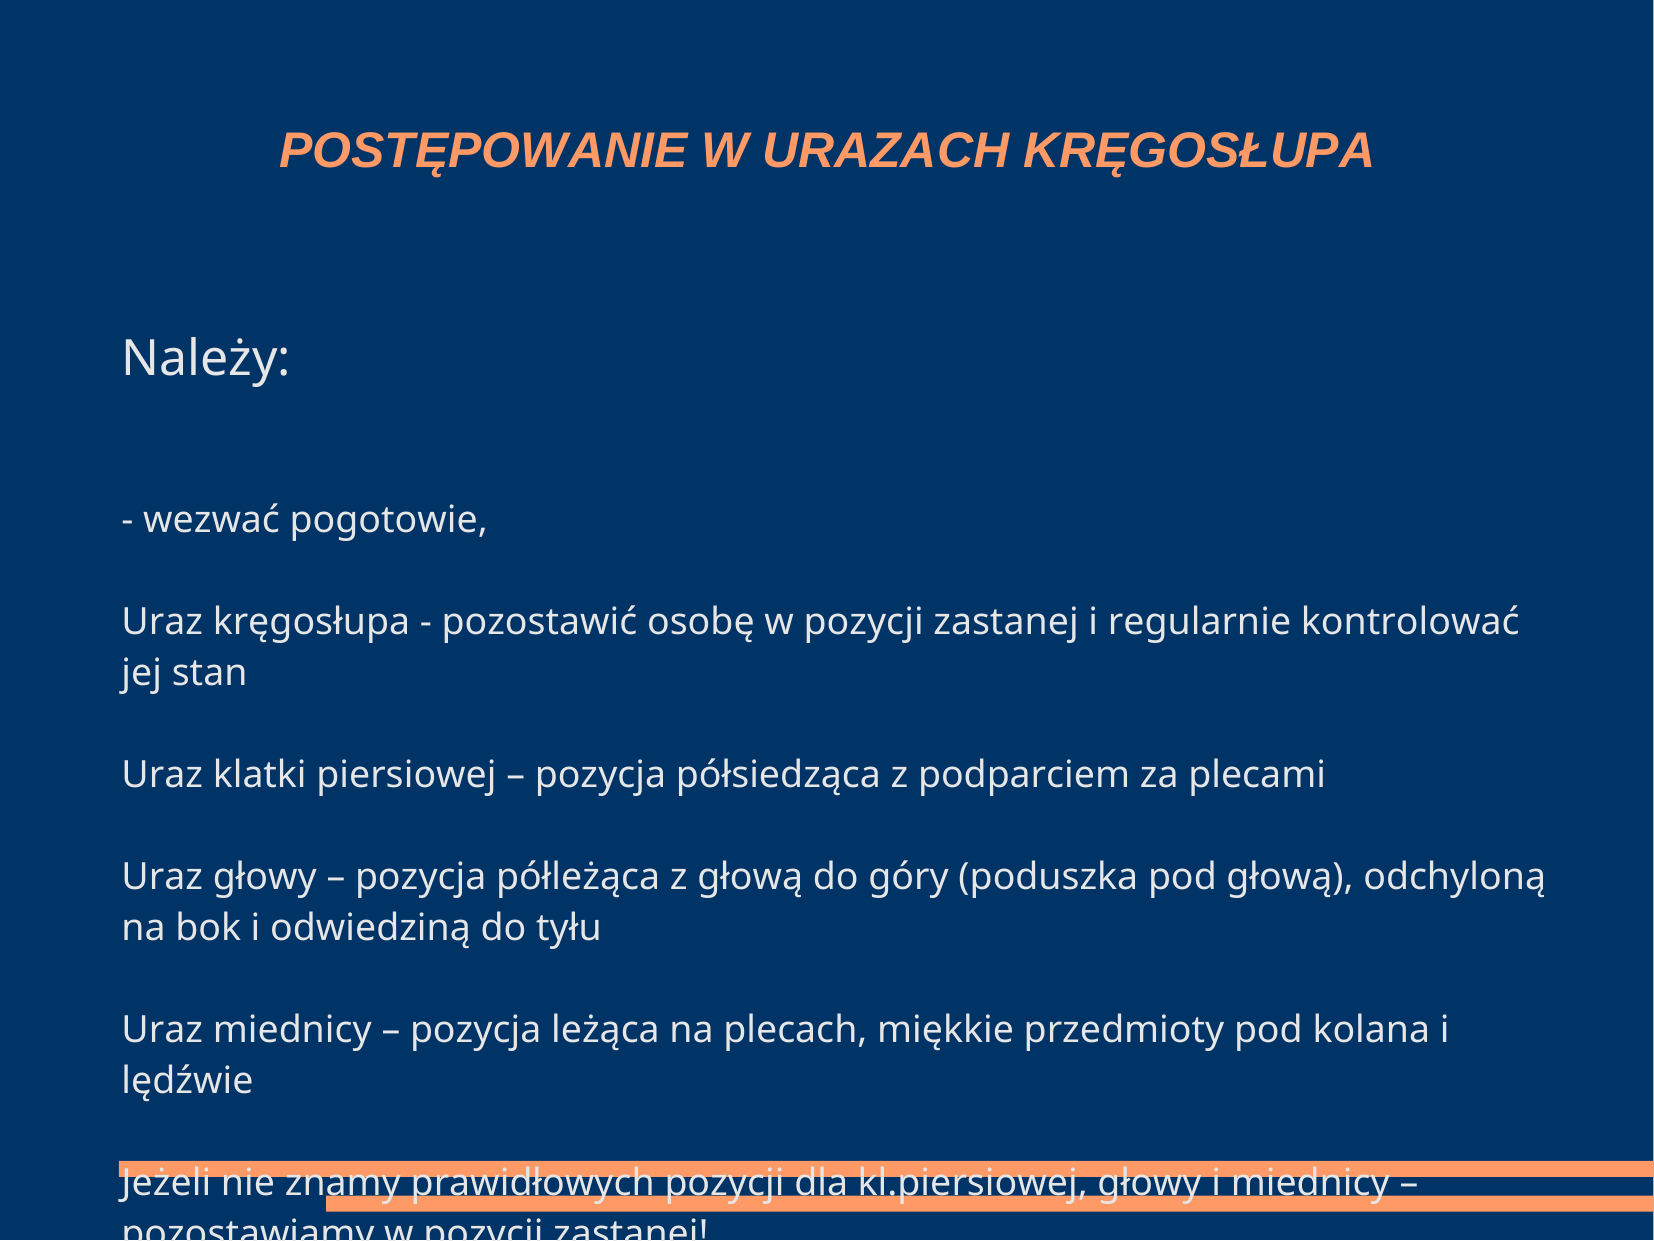

# POSTĘPOWANIE W URAZACH KRĘGOSŁUPA
Należy:
- wezwać pogotowie,
Uraz kręgosłupa - pozostawić osobę w pozycji zastanej i regularnie kontrolować jej stan
Uraz klatki piersiowej – pozycja półsiedząca z podparciem za plecami
Uraz głowy – pozycja półleżąca z głową do góry (poduszka pod głową), odchyloną na bok i odwiedziną do tyłu
Uraz miednicy – pozycja leżąca na plecach, miękkie przedmioty pod kolana i lędźwie
Jeżeli nie znamy prawidłowych pozycji dla kl.piersiowej, głowy i miednicy – pozostawiamy w pozycji zastanej!